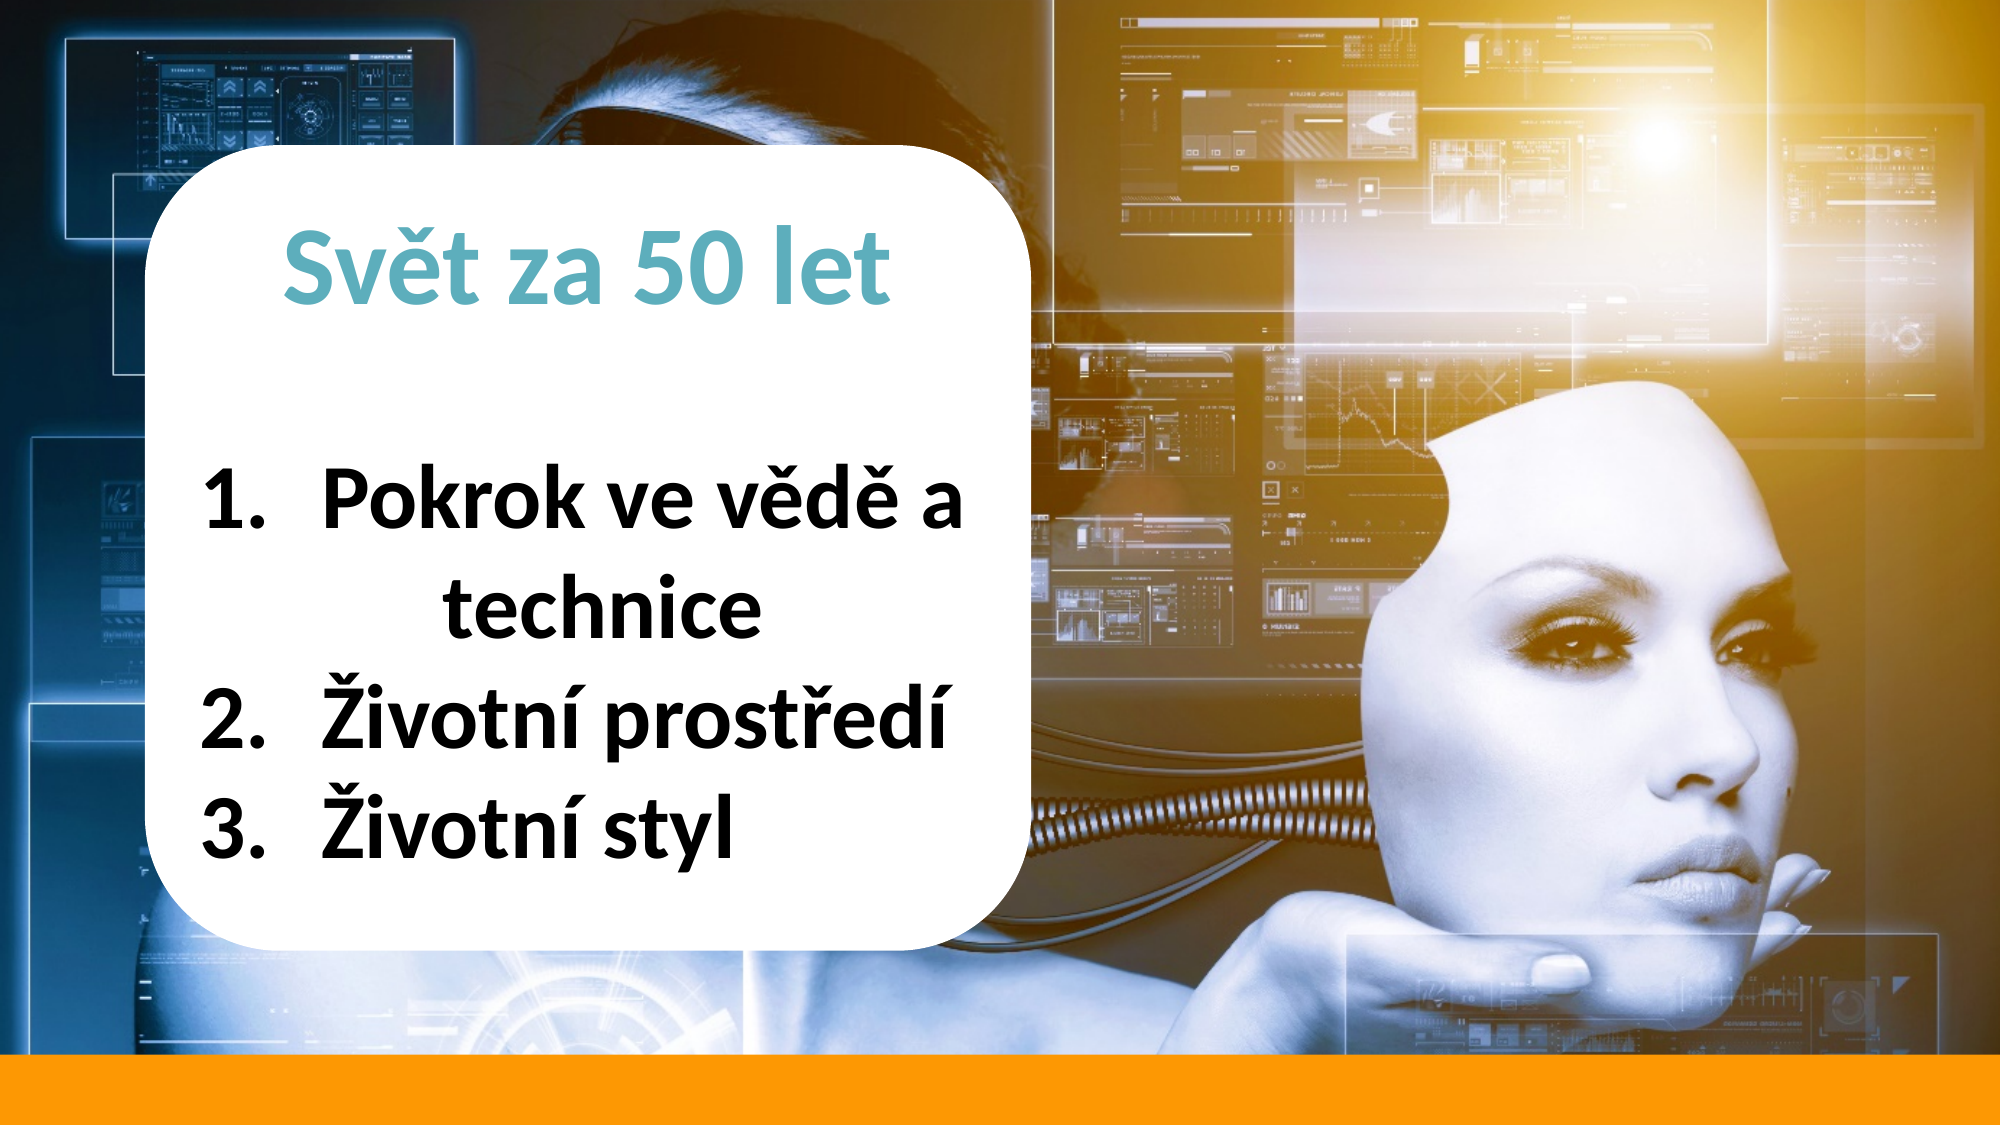

Svět za 50 let
Pokrok ve vědě a technice
Životní prostředí
Životní styl